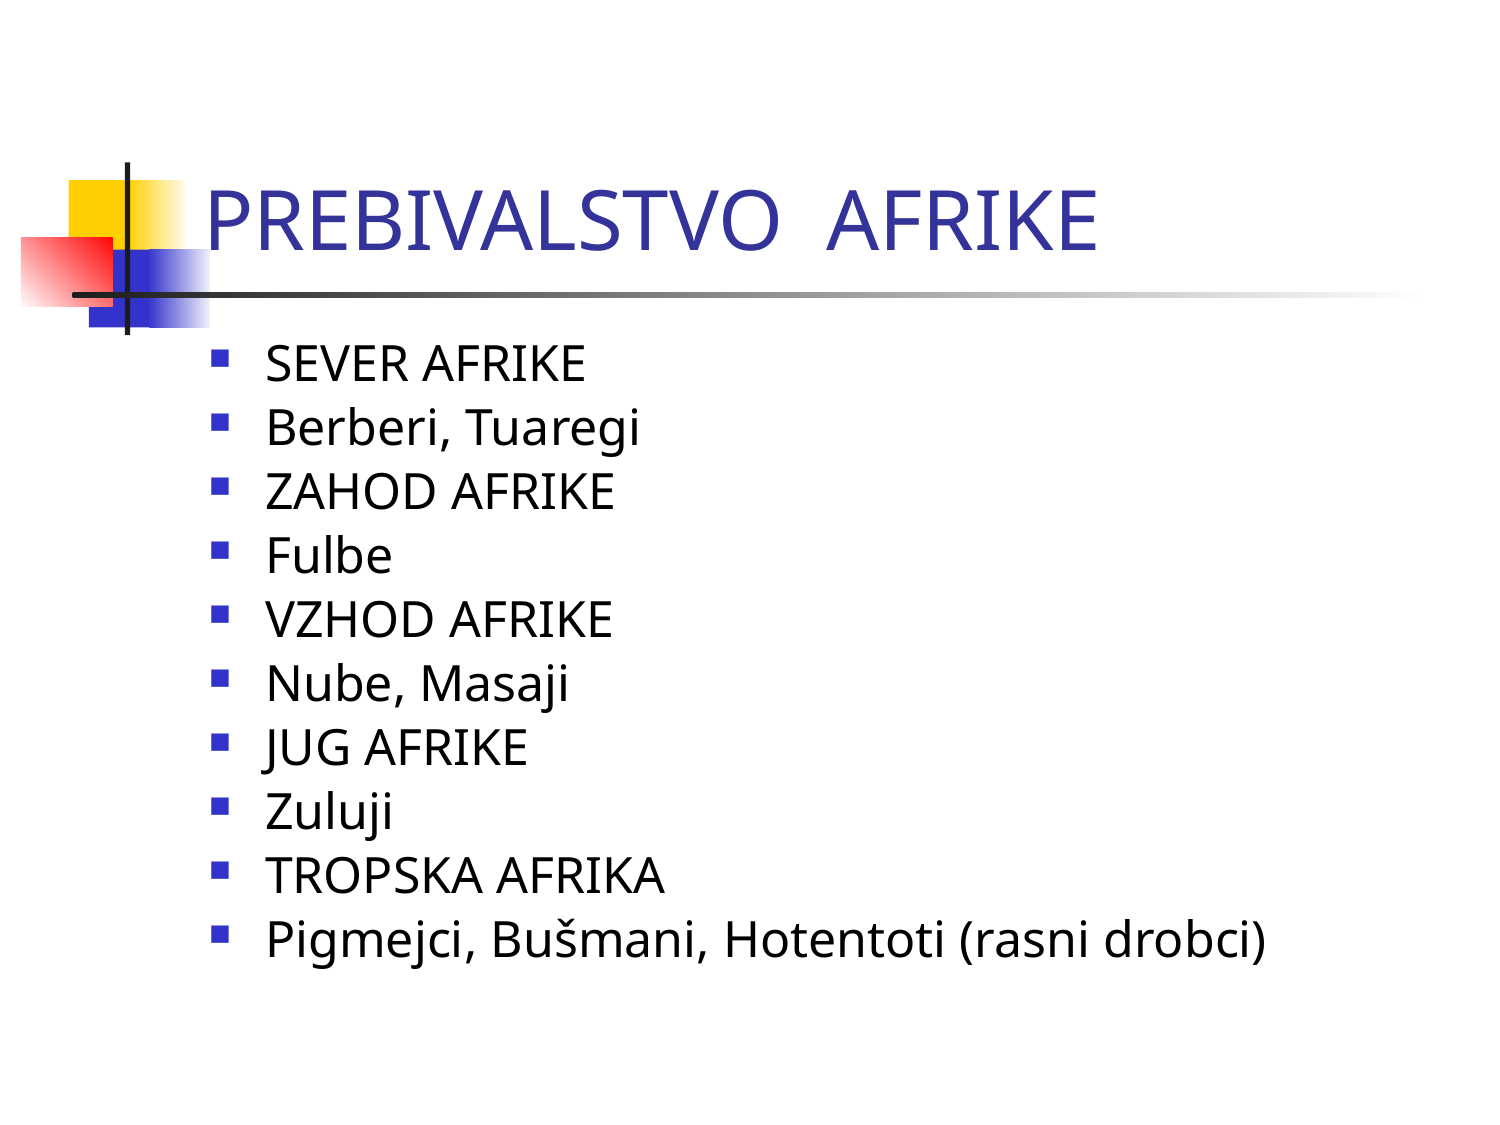

# PREBIVALSTVO AFRIKE
SEVER AFRIKE
Berberi, Tuaregi
ZAHOD AFRIKE
Fulbe
VZHOD AFRIKE
Nube, Masaji
JUG AFRIKE
Zuluji
TROPSKA AFRIKA
Pigmejci, Bušmani, Hotentoti (rasni drobci)